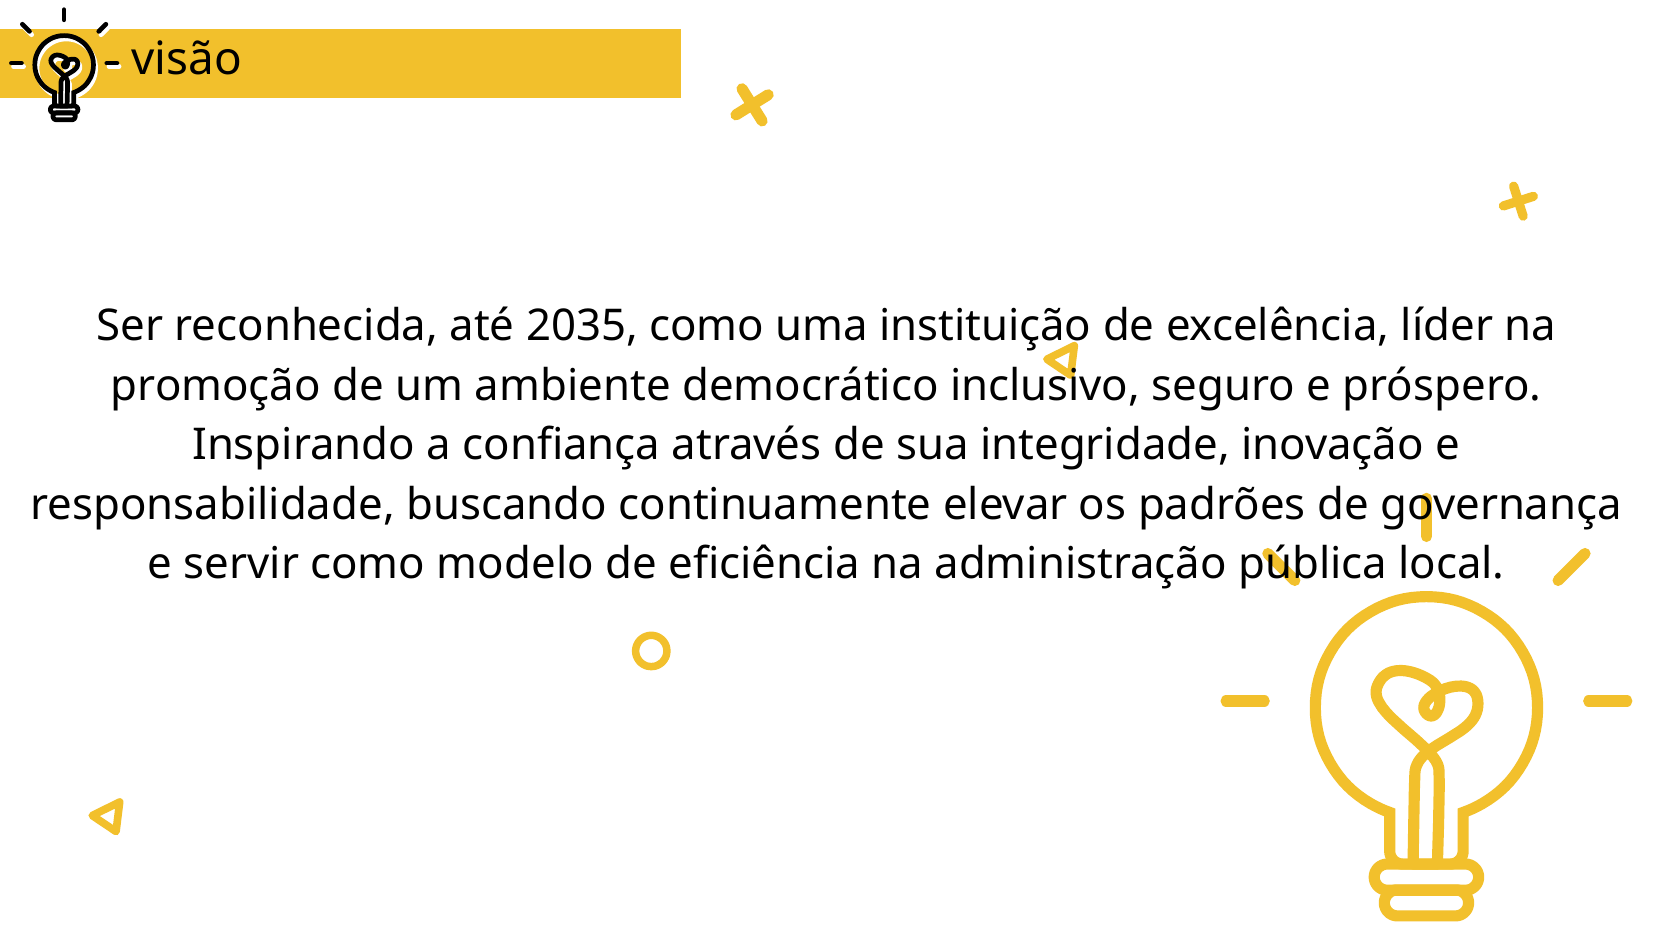

visão
# Ser reconhecida, até 2035, como uma instituição de excelência, líder na promoção de um ambiente democrático inclusivo, seguro e próspero. Inspirando a confiança através de sua integridade, inovação e responsabilidade, buscando continuamente elevar os padrões de governança e servir como modelo de eficiência na administração pública local.